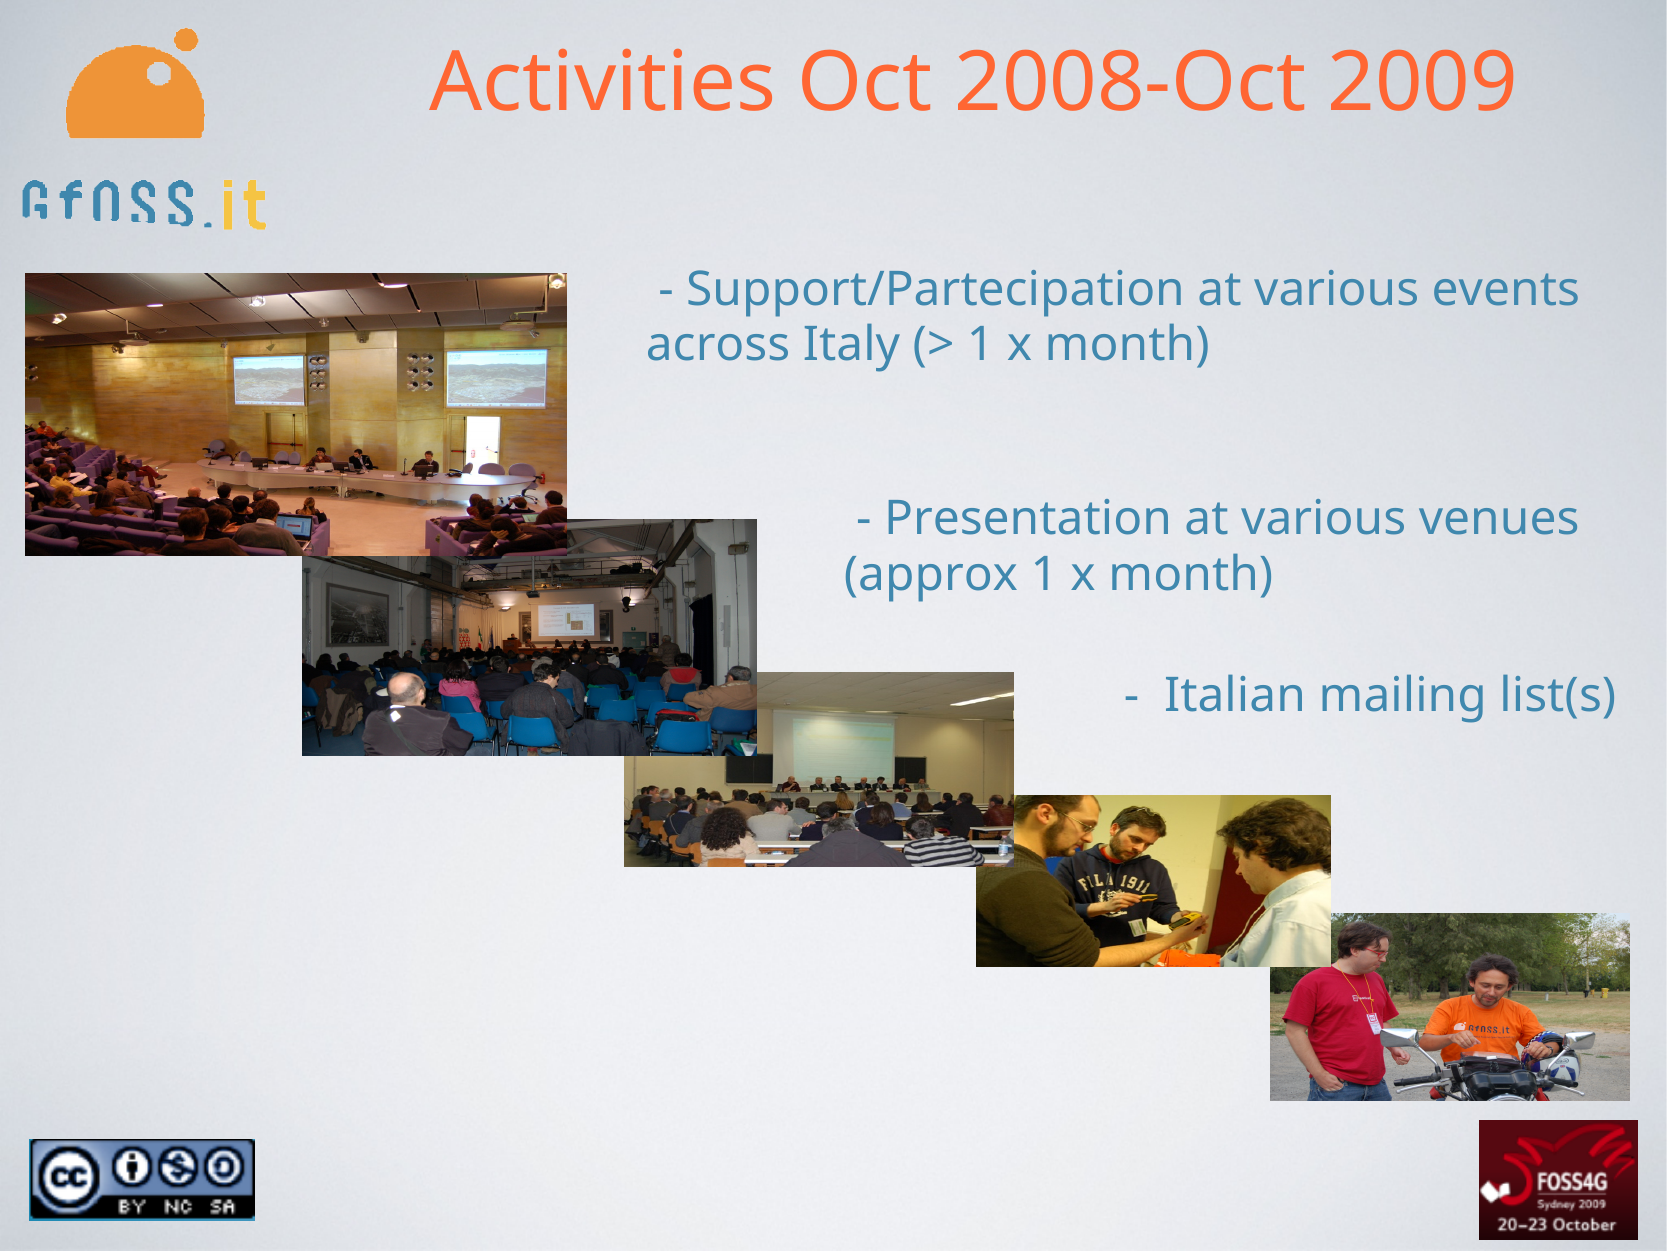

# Activities Oct 2008-Oct 2009
 - Support/Partecipation at various events across Italy (> 1 x month)
 - Presentation at various venues (approx 1 x month)
- Italian mailing list(s)